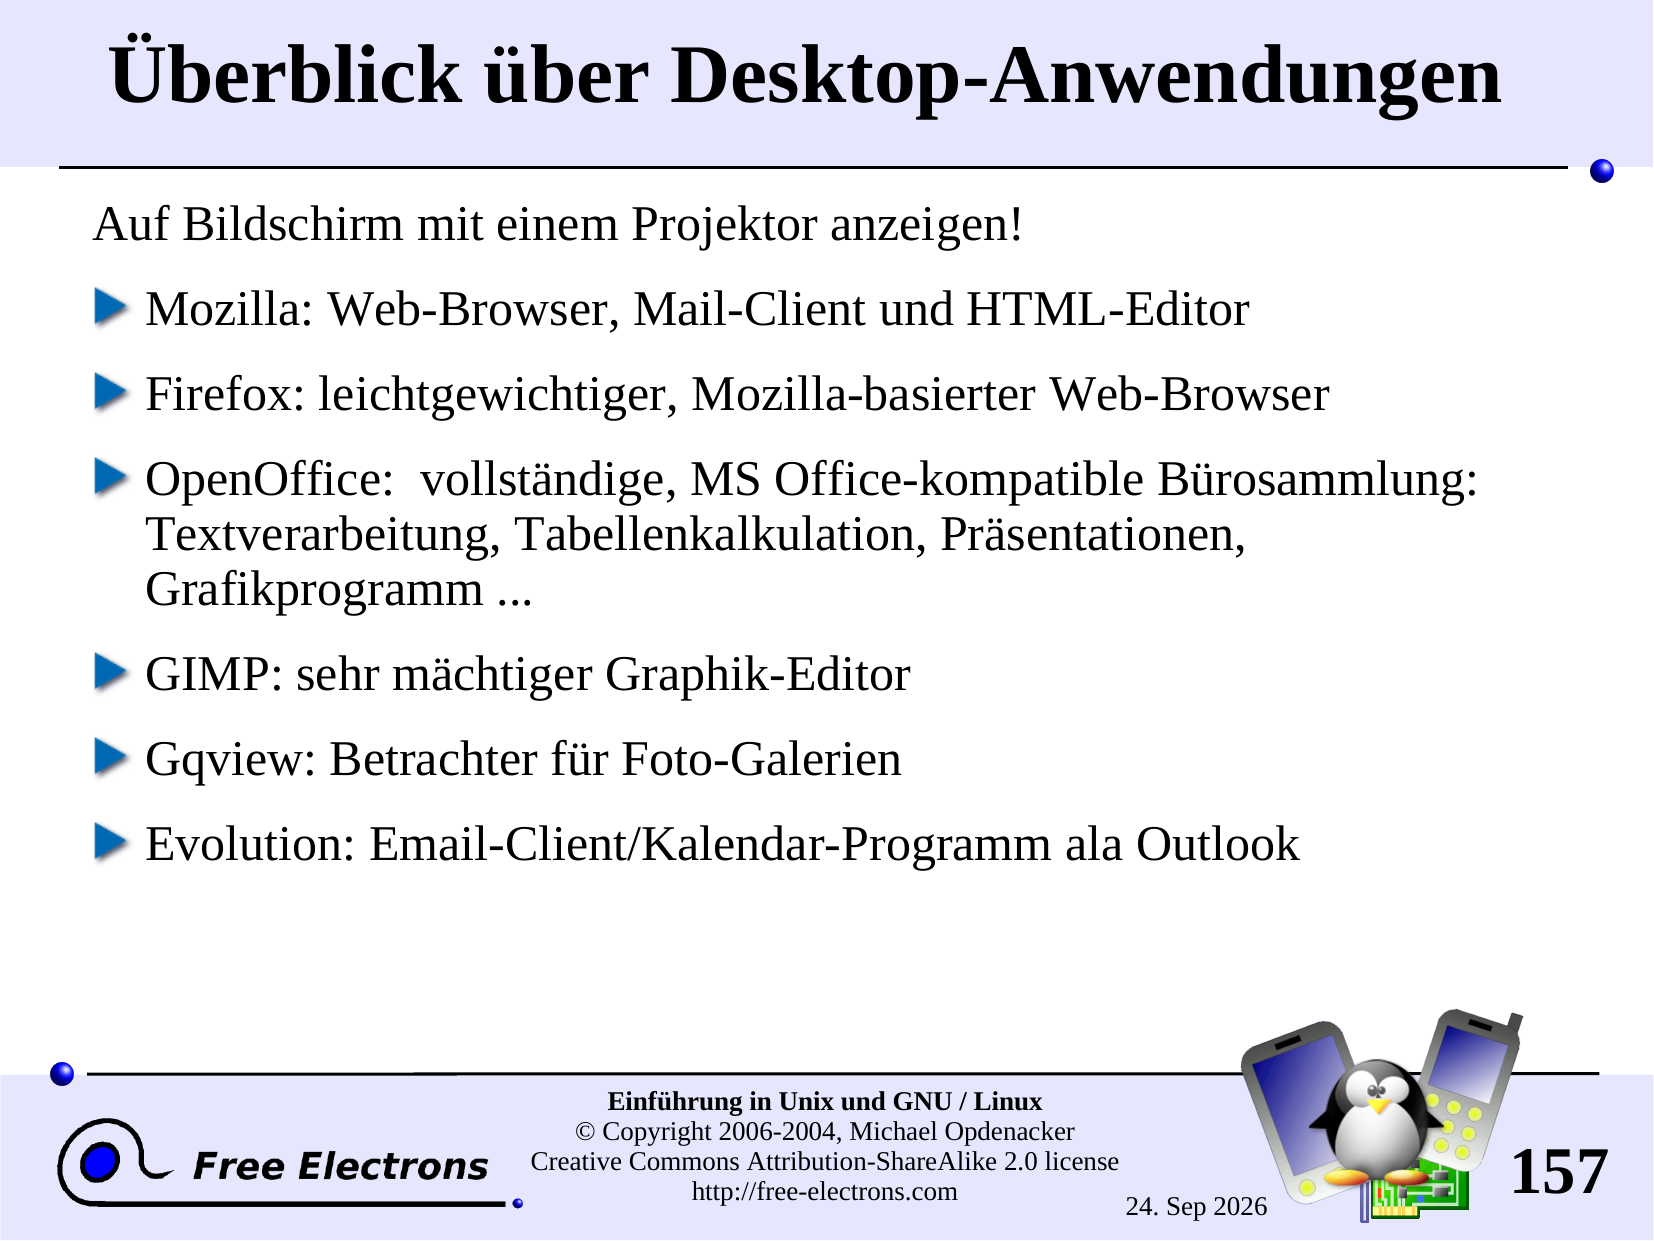

# Überblick über Desktop-Anwendungen
Auf Bildschirm mit einem Projektor anzeigen!
Mozilla: Web-Browser, Mail-Client und HTML-Editor
Firefox: leichtgewichtiger, Mozilla-basierter Web-Browser
OpenOffice: vollständige, MS Office-kompatible Bürosammlung: Textverarbeitung, Tabellenkalkulation, Präsentationen, Grafikprogramm ...
GIMP: sehr mächtiger Graphik-Editor
Gqview: Betrachter für Foto-Galerien
Evolution: Email-Client/Kalendar-Programm ala Outlook